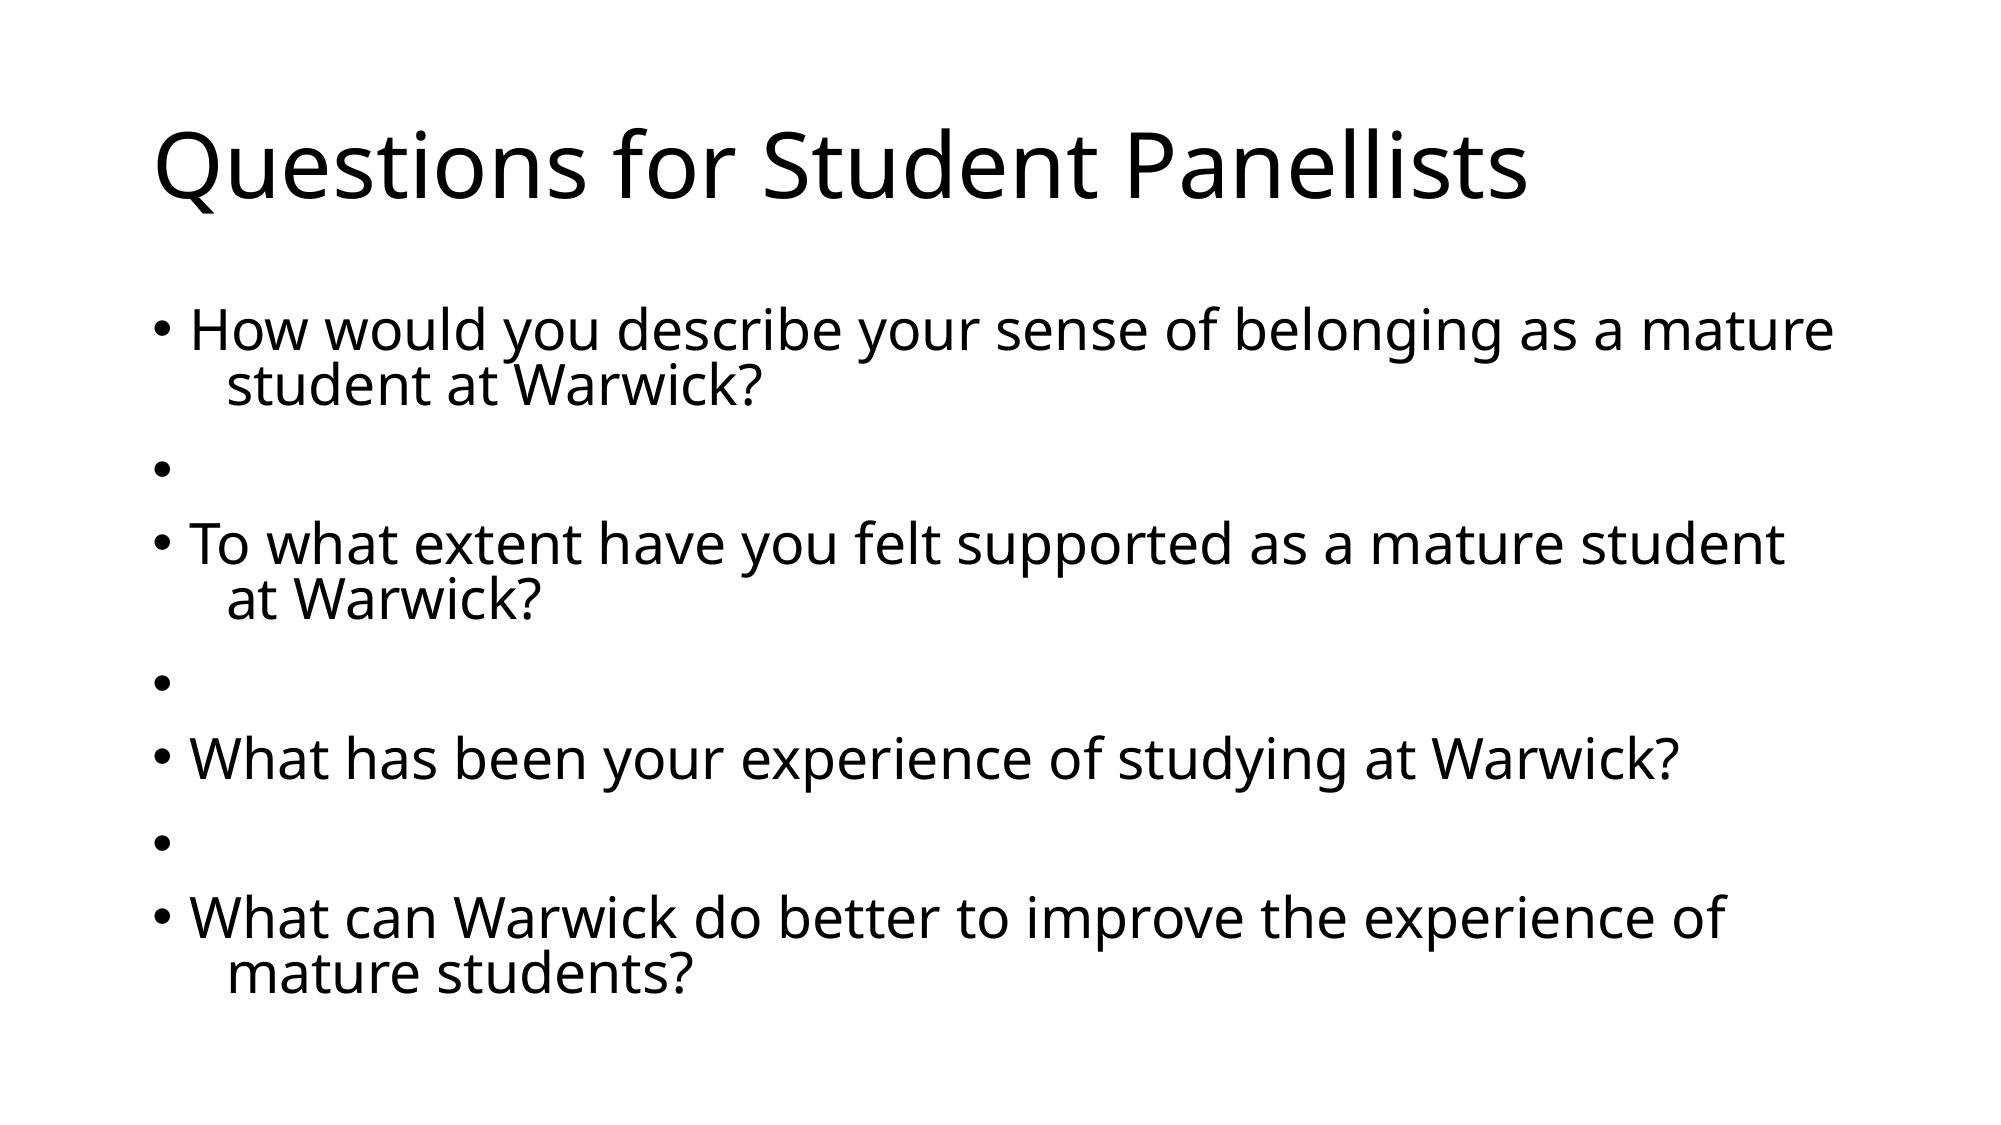

# Questions for Student Panellists
How would you describe your sense of belonging as a mature student at Warwick?
To what extent have you felt supported as a mature student at Warwick?
What has been your experience of studying at Warwick?
What can Warwick do better to improve the experience of mature students?